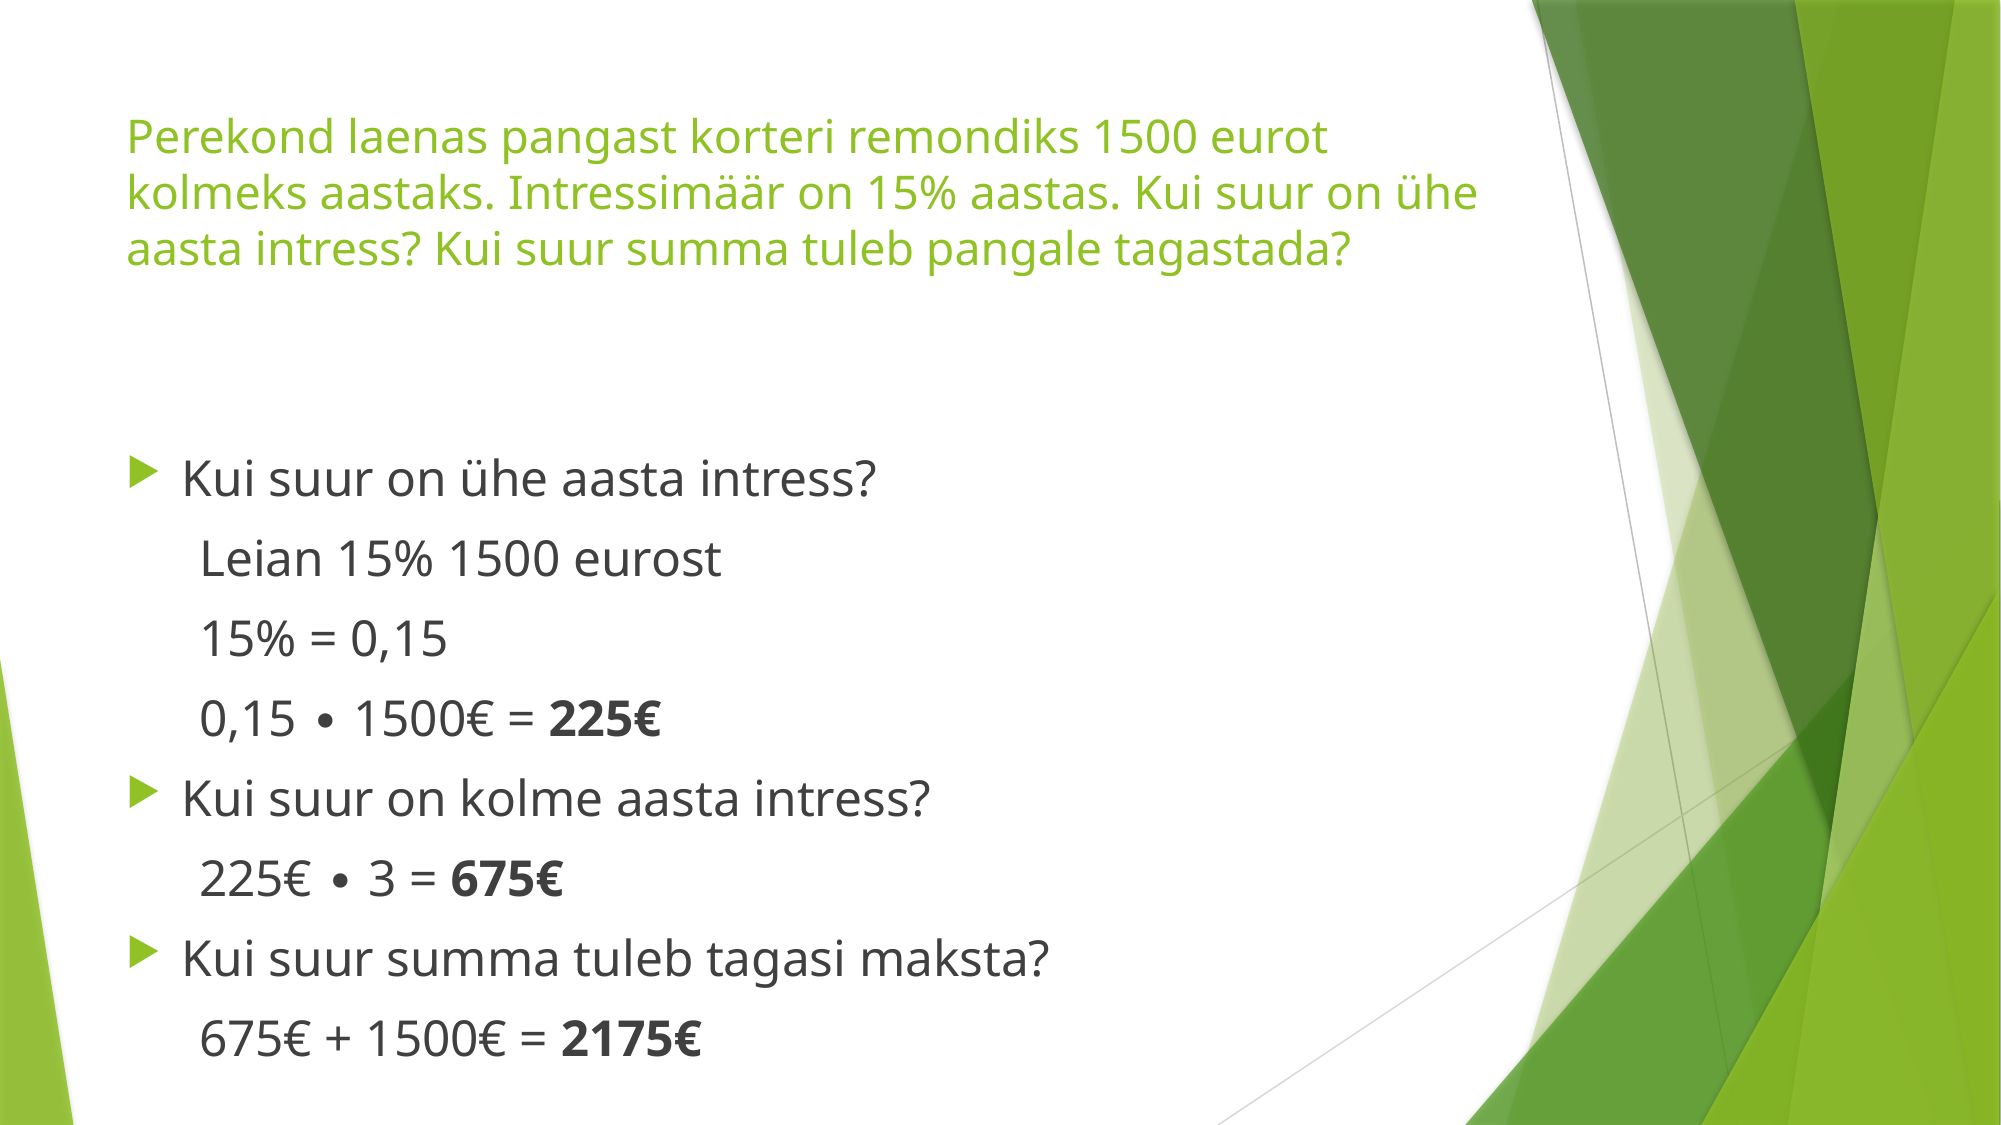

# Perekond laenas pangast korteri remondiks 1500 eurot kolmeks aastaks. Intressimäär on 15% aastas. Kui suur on ühe aasta intress? Kui suur summa tuleb pangale tagastada?
Kui suur on ühe aasta intress?
	Leian 15% 1500 eurost
	15% = 0,15
	0,15 ∙ 1500€ = 225€
Kui suur on kolme aasta intress?
	225€ ∙ 3 = 675€
Kui suur summa tuleb tagasi maksta?
	675€ + 1500€ = 2175€